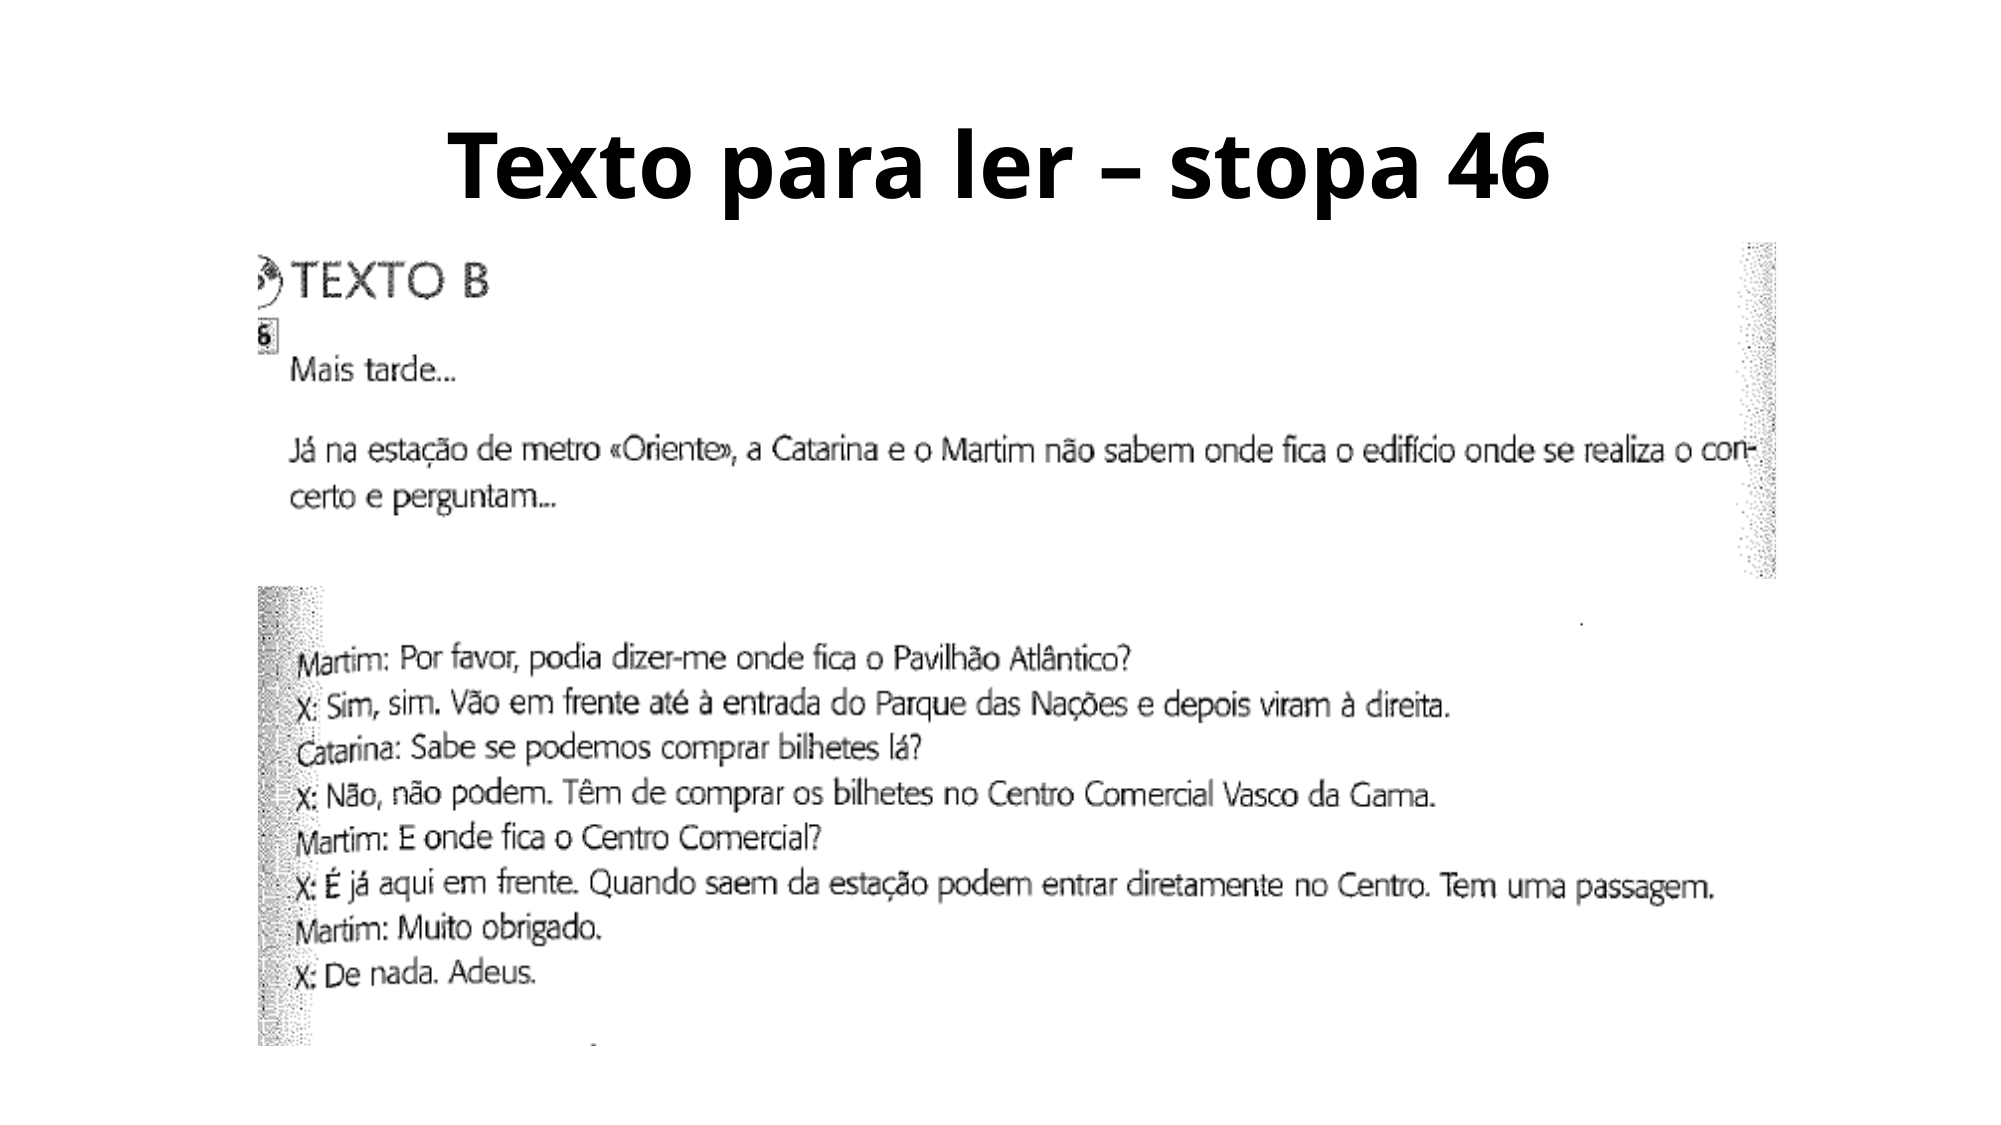

# Texto para ler – stopa 46